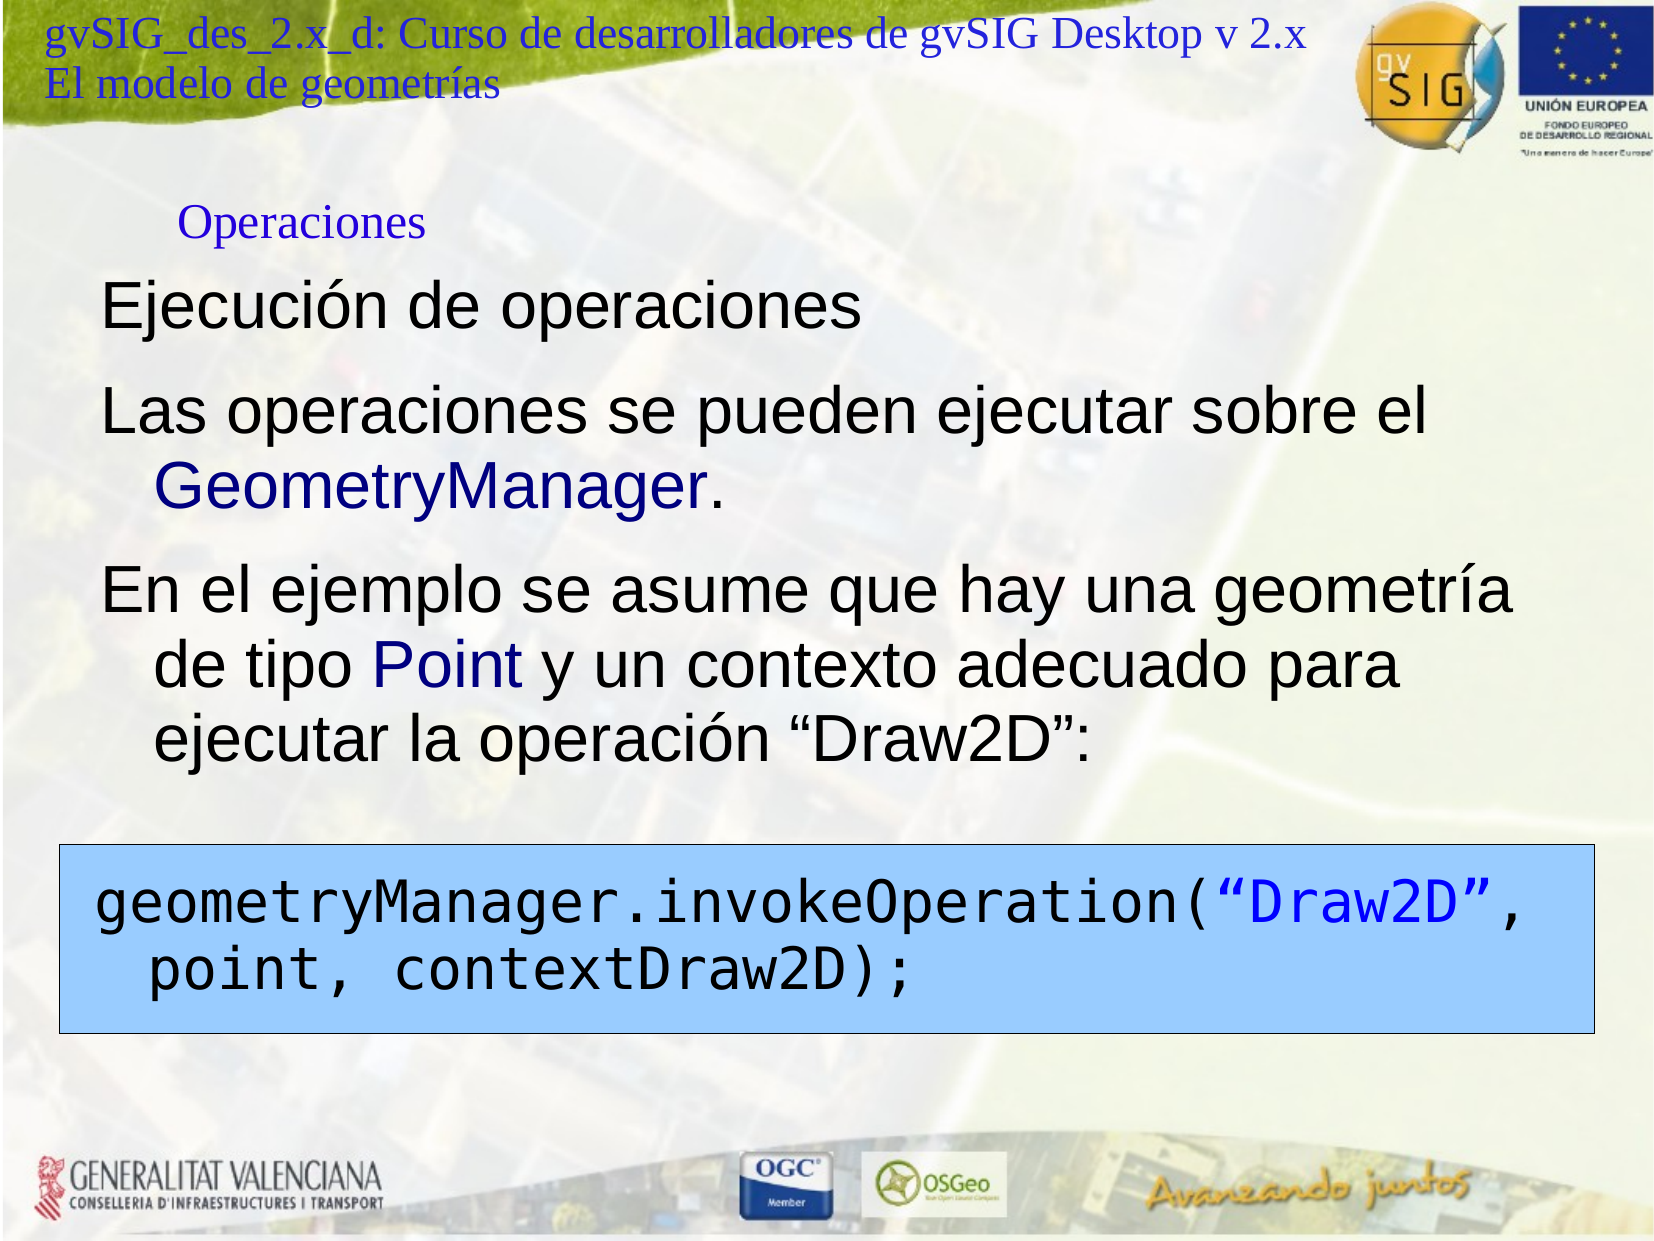

Operaciones
# Ejecución de operaciones
Las operaciones se pueden ejecutar sobre el GeometryManager.
En el ejemplo se asume que hay una geometría de tipo Point y un contexto adecuado para ejecutar la operación “Draw2D”:
geometryManager.invokeOperation(“Draw2D”, point, contextDraw2D);